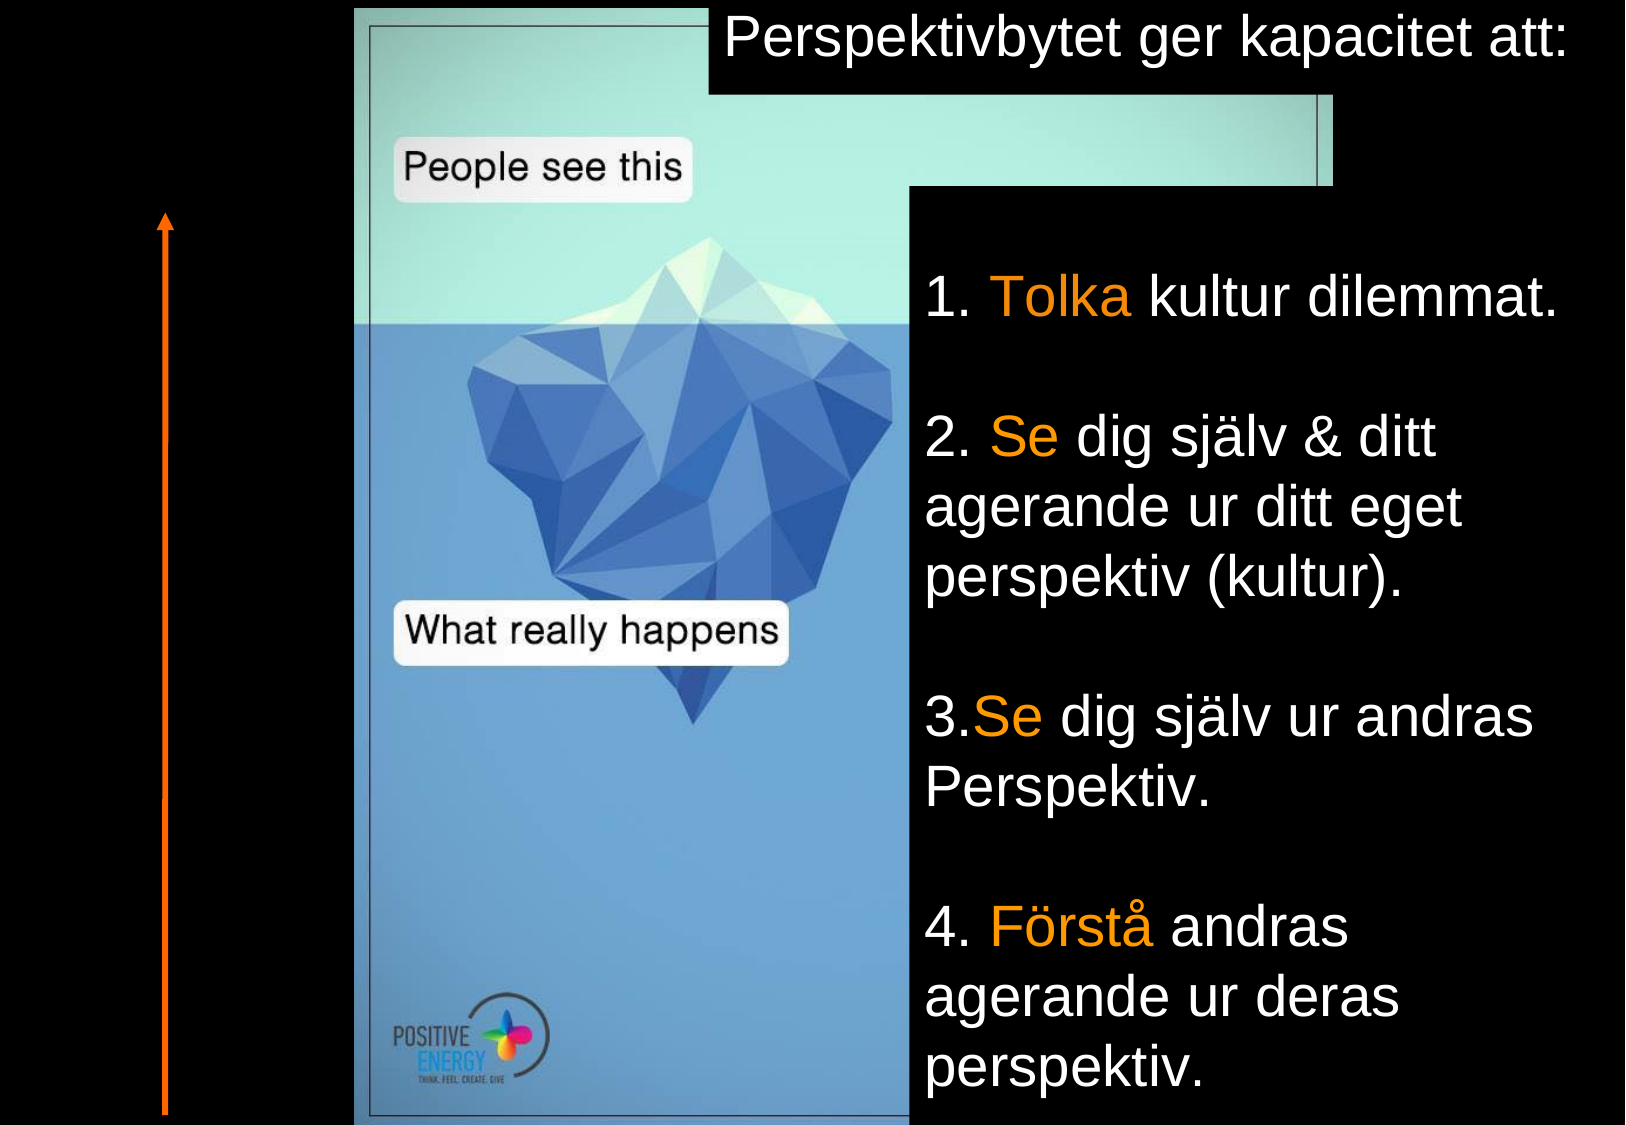

Perspektivbytet ger kapacitet att:
1. Tolka kultur dilemmat.
2. Se dig själv & ditt agerande ur ditt eget perspektiv (kultur).
3.Se dig själv ur andras
Perspektiv.
4. Förstå andras agerande ur deras perspektiv.